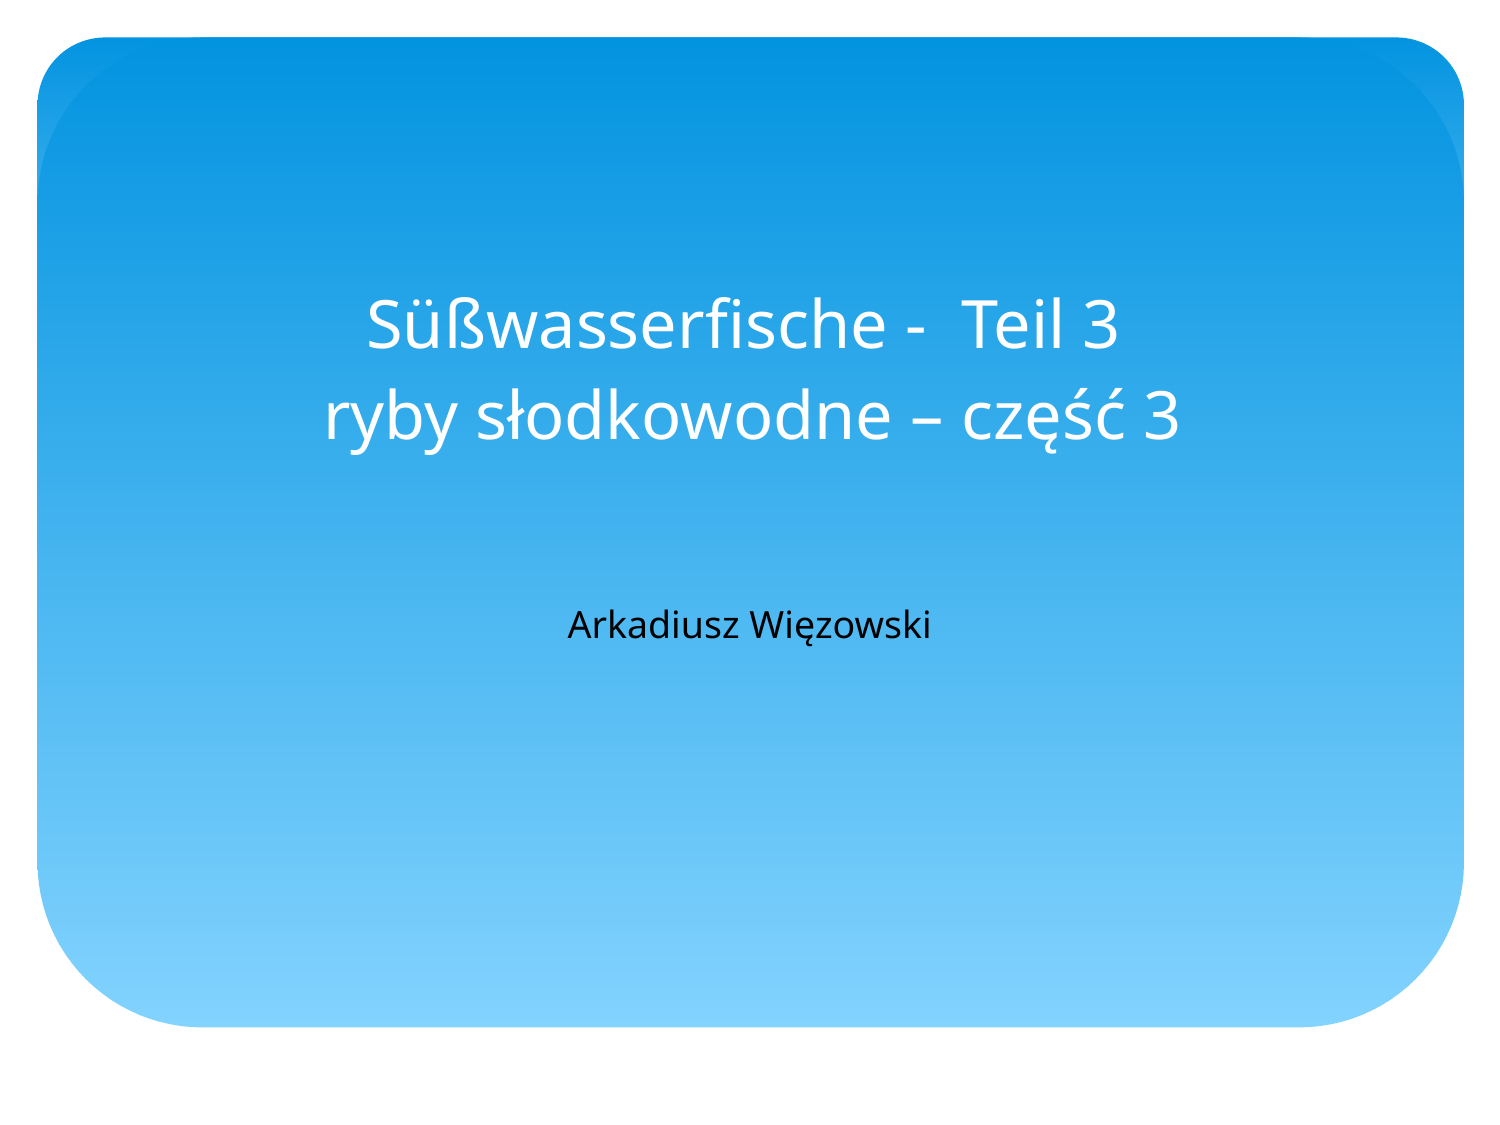

# Süßwasserfische - Teil 3 ryby słodkowodne – część 3
Arkadiusz Więzowski